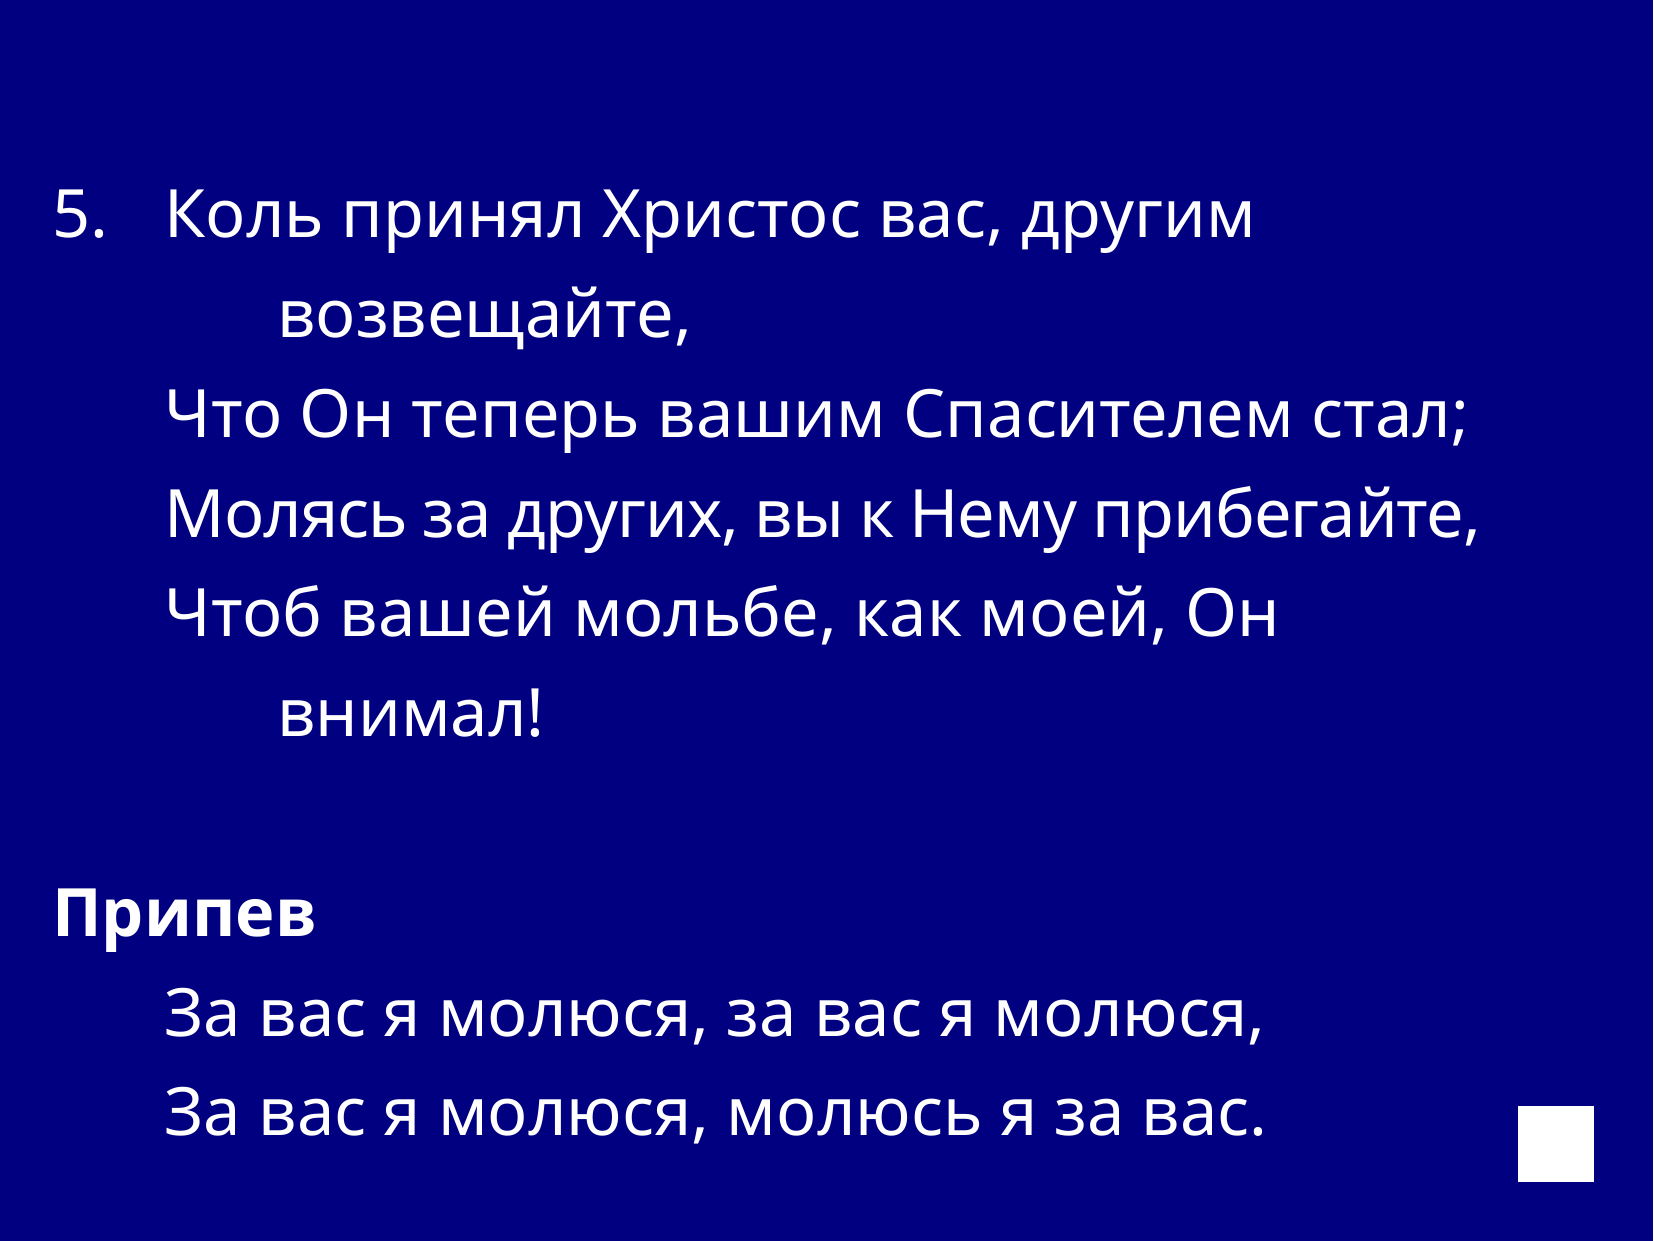

5.	Коль принял Христос вас, другим
		возвещайте,
	Что Он теперь вашим Спасителем стал;
	Молясь за других, вы к Нему прибегайте,
	Чтоб вашей мольбе, как моей, Он
		внимал!
Припев
	За вас я молюся, за вас я молюся,
	За вас я молюся, молюсь я за вас.